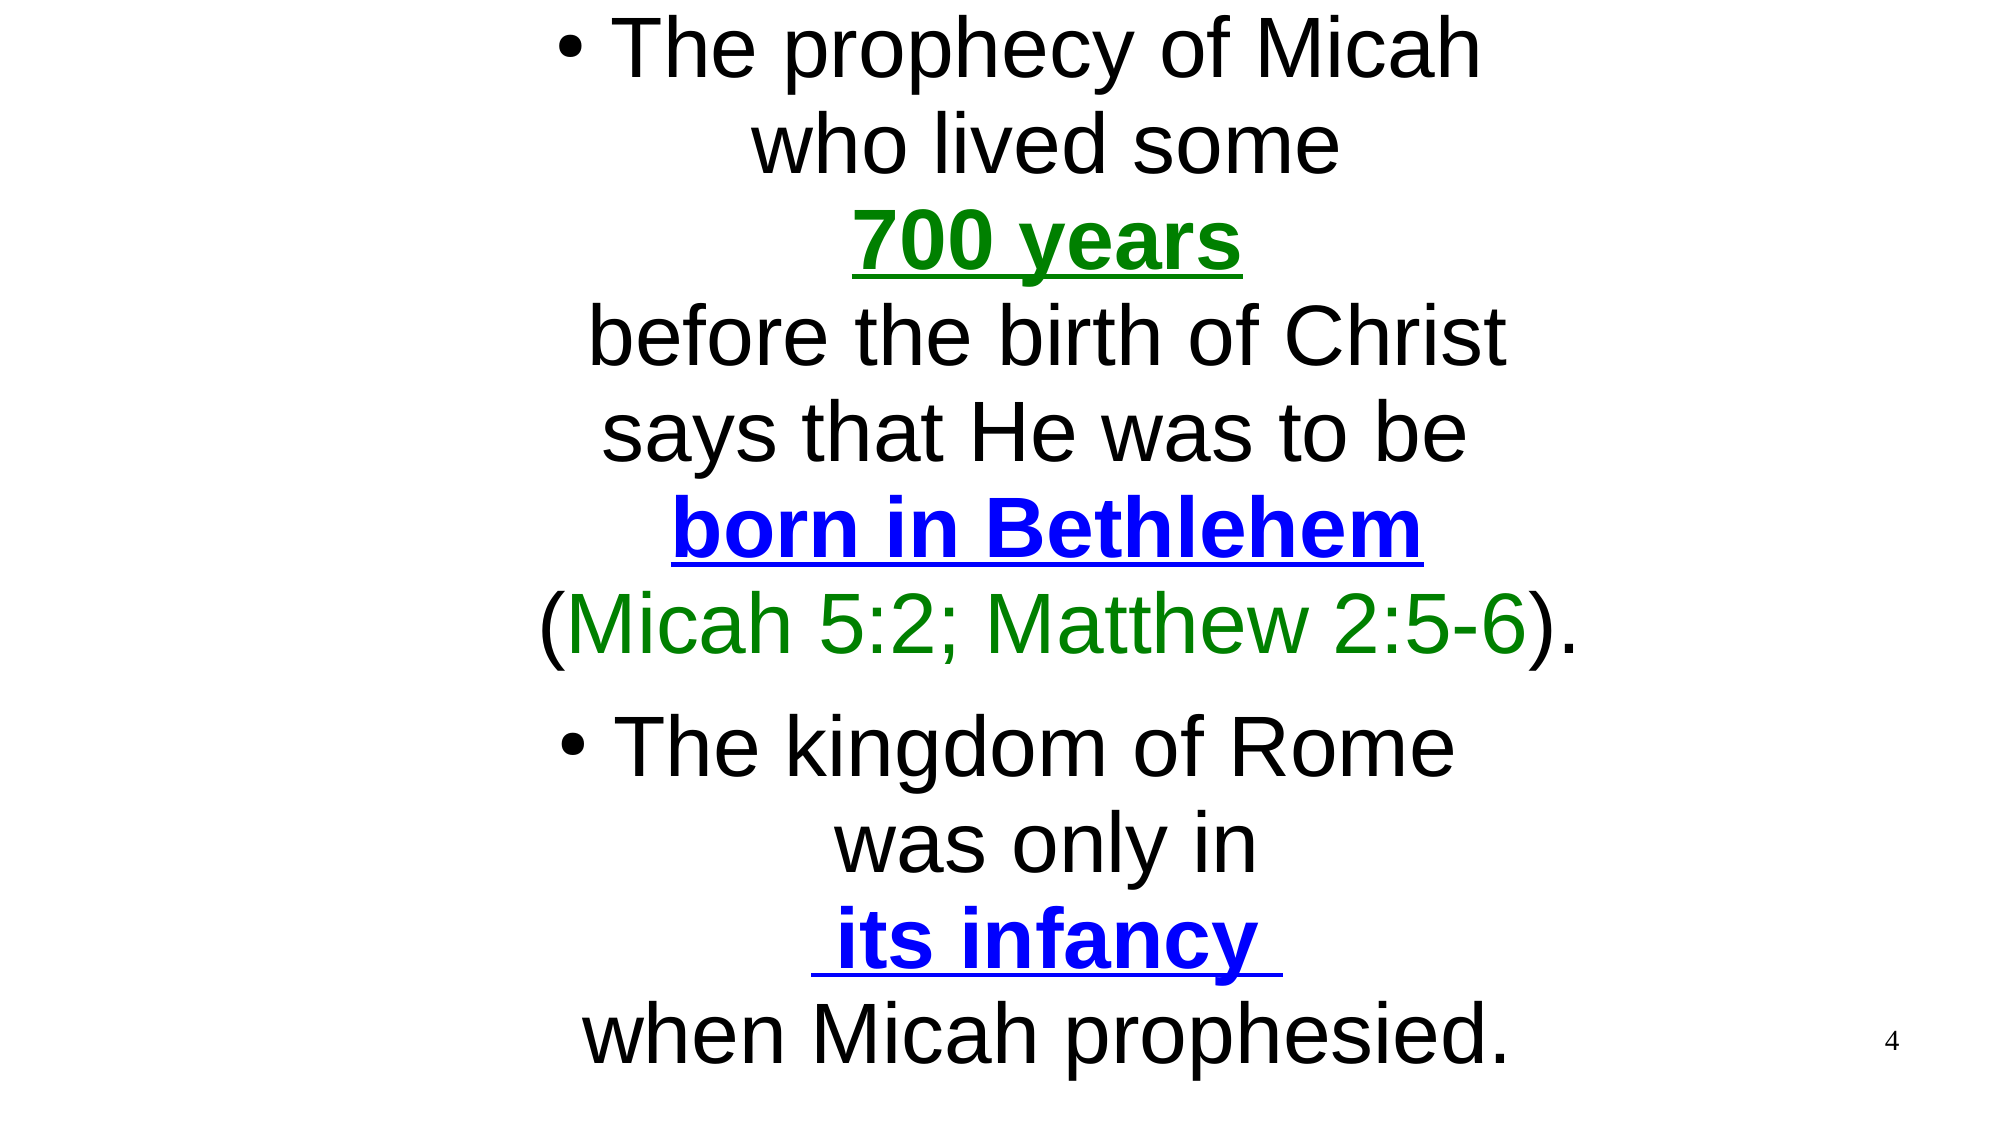

# The prophecy of Micah who lived some 700 years before the birth of Christ says that He was to be born in Bethlehem (Micah 5:2; Matthew 2:5-6).
The kingdom of Rome
was only in
 its infancy
when Micah prophesied.
4